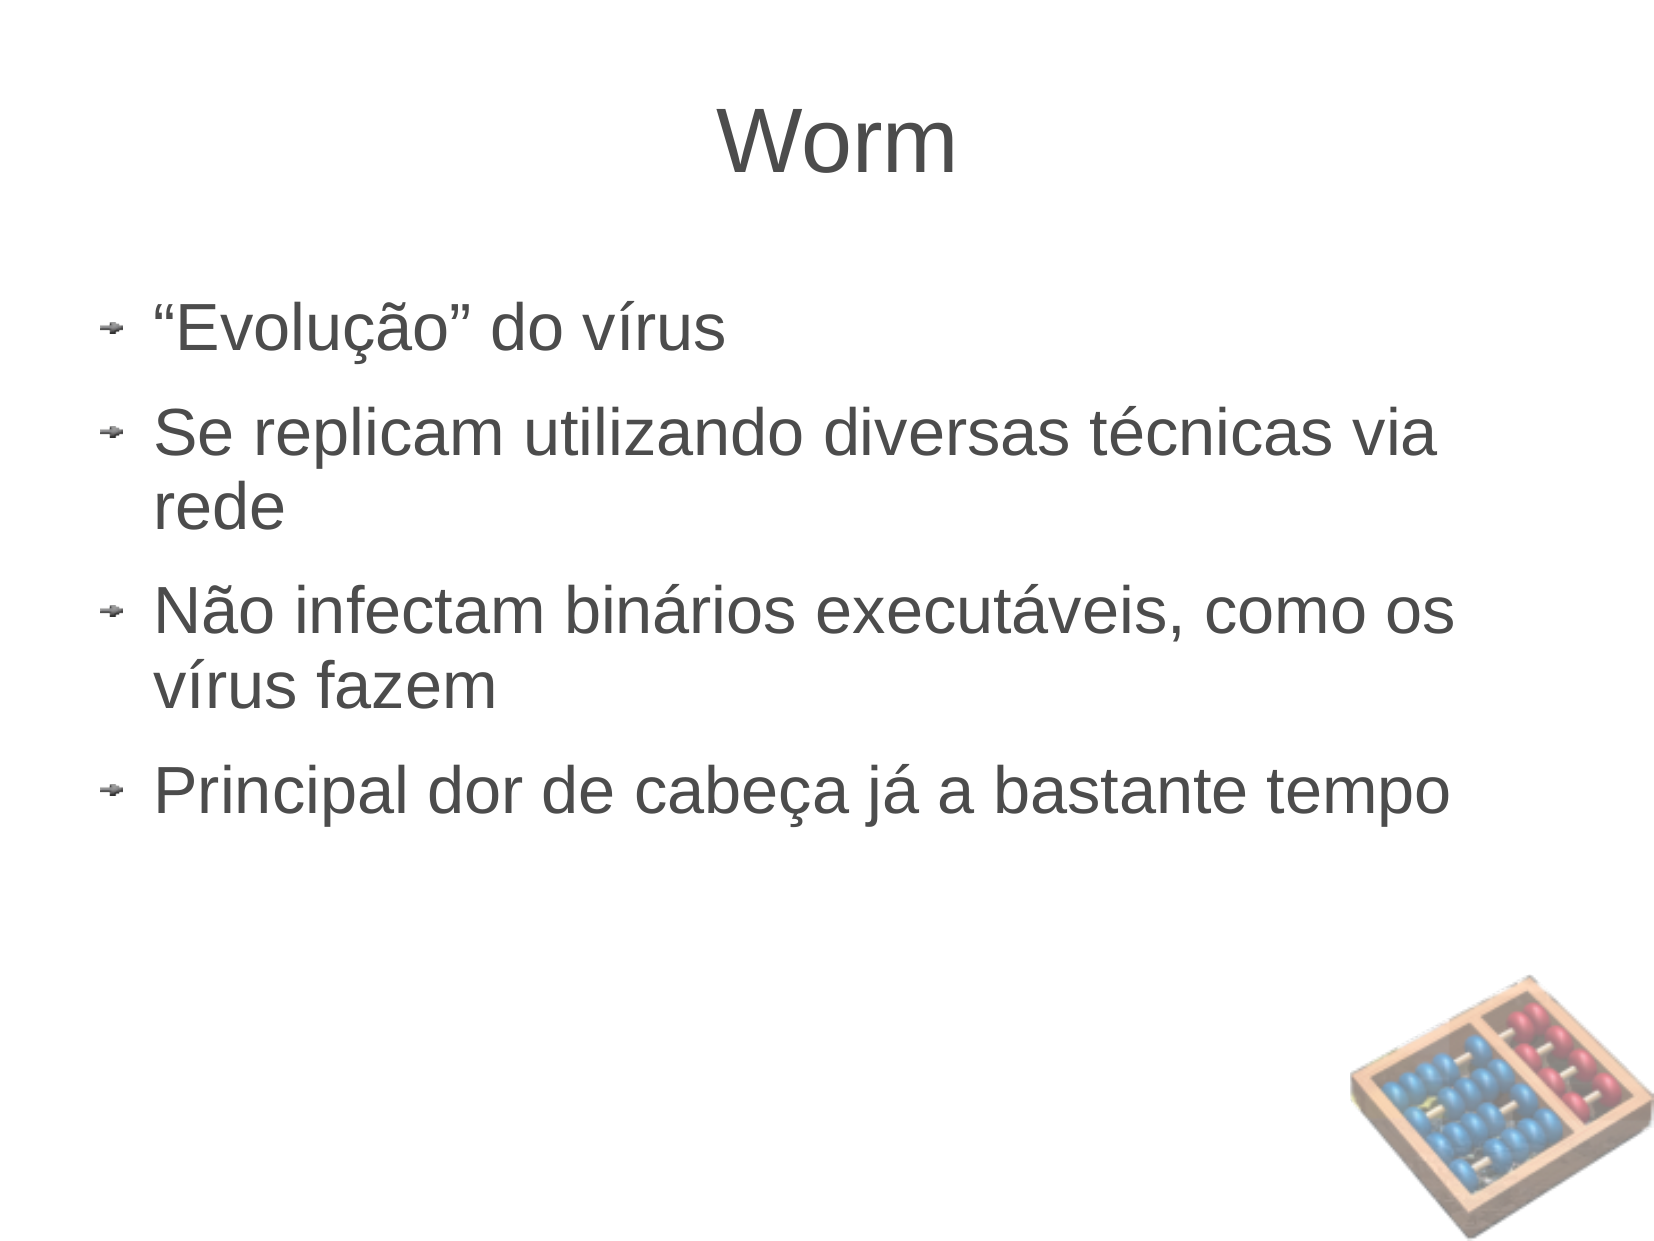

# Worm
“Evolução” do vírus
Se replicam utilizando diversas técnicas via rede
Não infectam binários executáveis, como os vírus fazem
Principal dor de cabeça já a bastante tempo